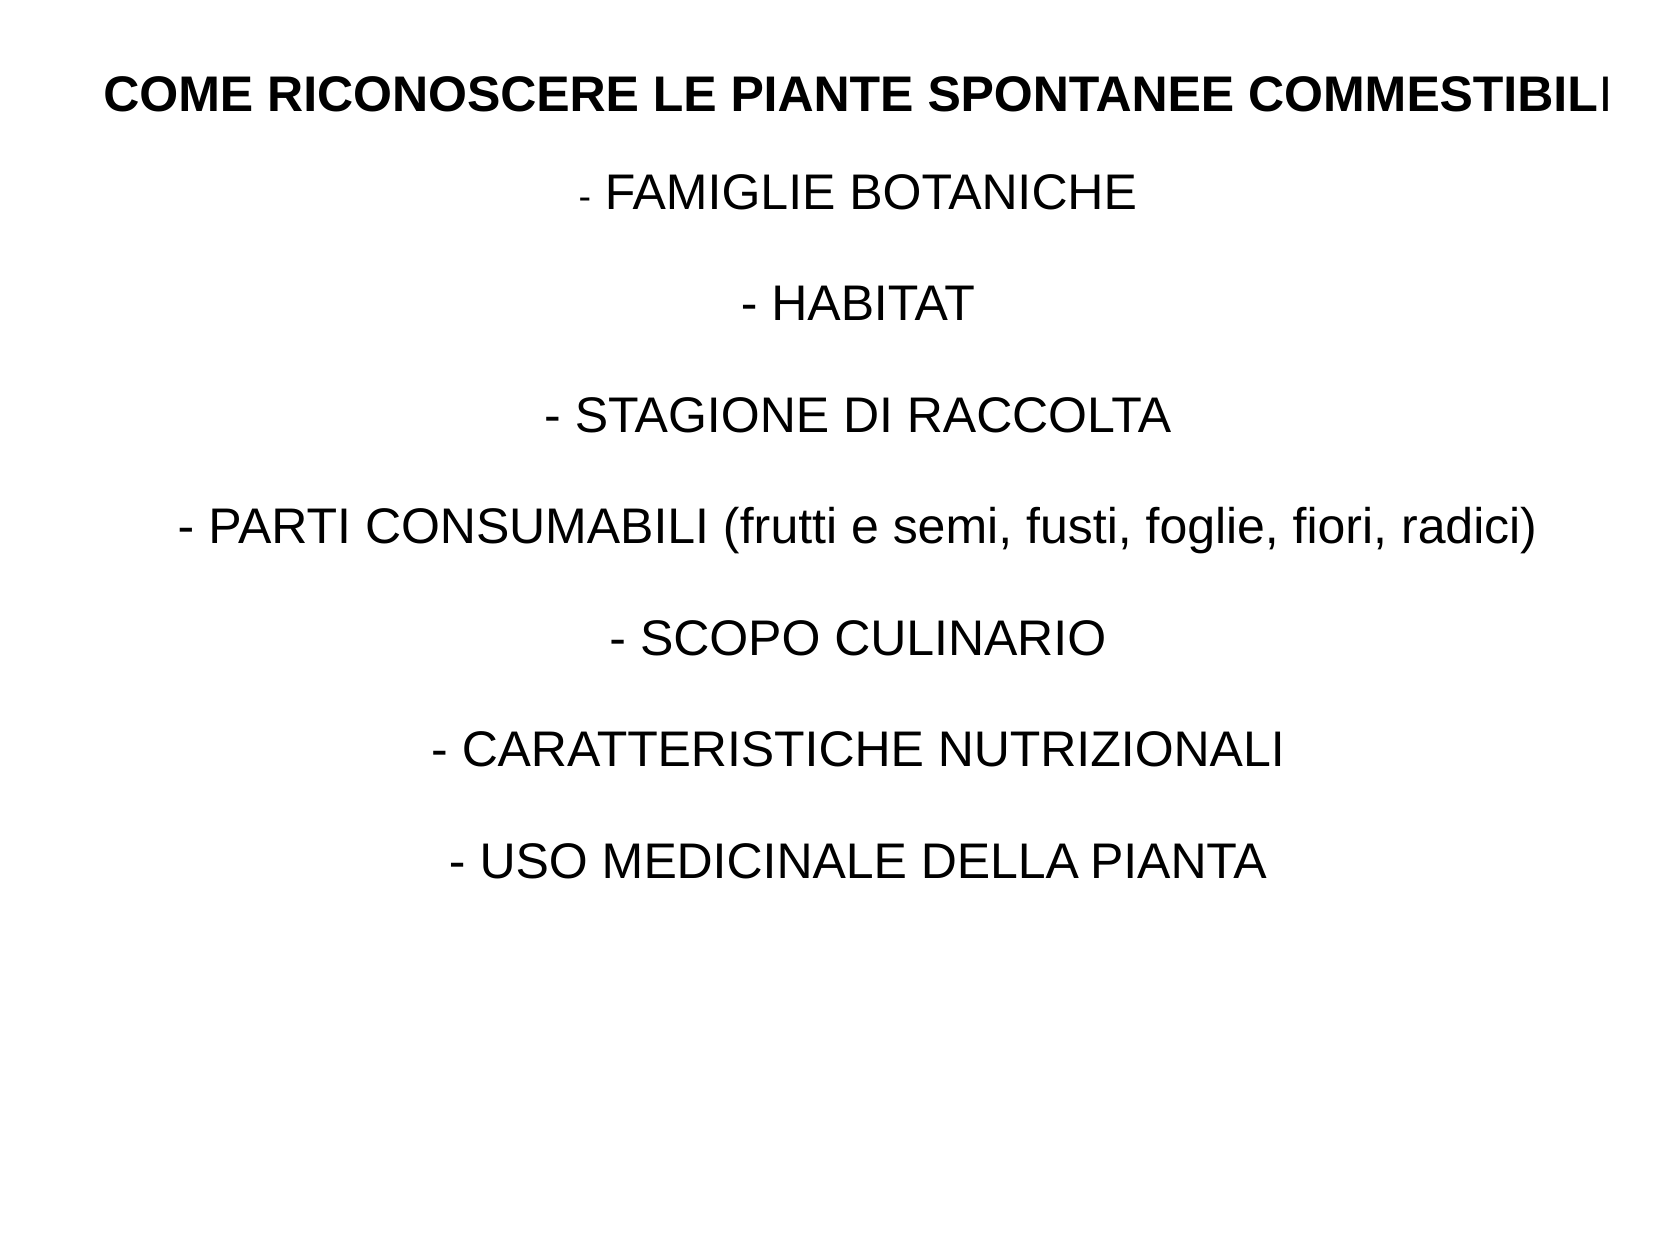

COME RICONOSCERE LE PIANTE SPONTANEE COMMESTIBILI
- FAMIGLIE BOTANICHE
- HABITAT
- STAGIONE DI RACCOLTA
- PARTI CONSUMABILI (frutti e semi, fusti, foglie, fiori, radici)
- SCOPO CULINARIO
- CARATTERISTICHE NUTRIZIONALI
- USO MEDICINALE DELLA PIANTA